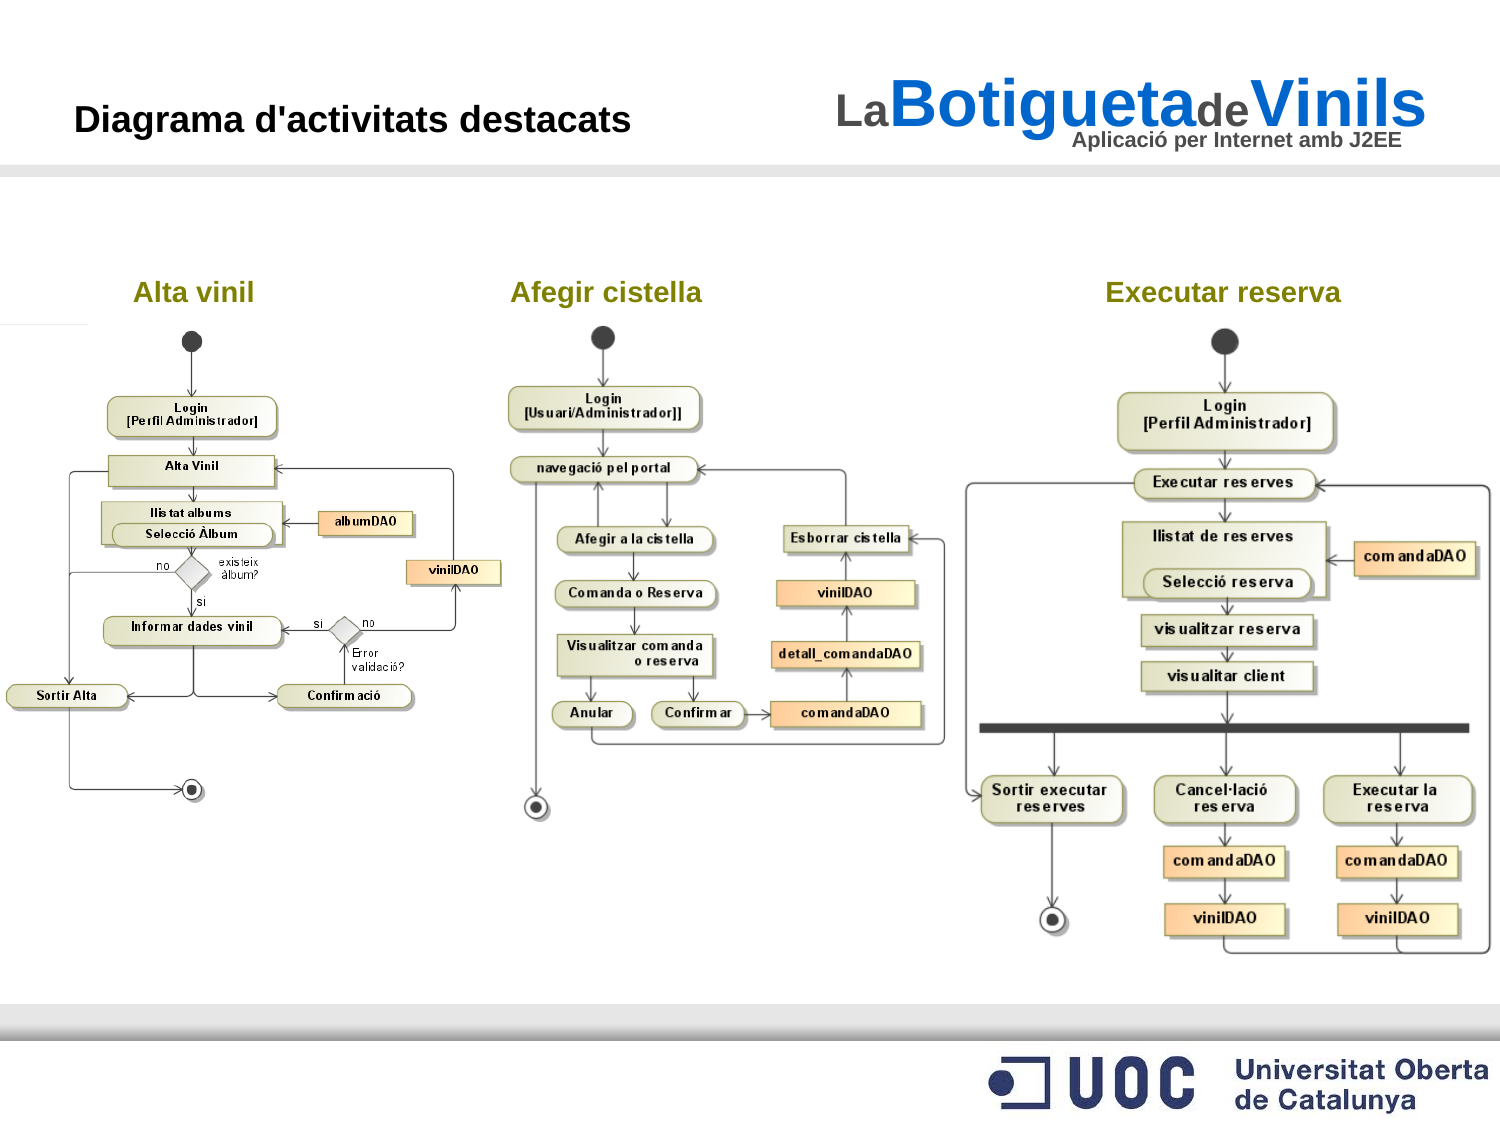

# LaBotiguetadeVinils
Diagrama d'activitats destacats
Aplicació per Internet amb J2EE
Alta vinil Afegir cistella Executar reserva
Here comes your footer